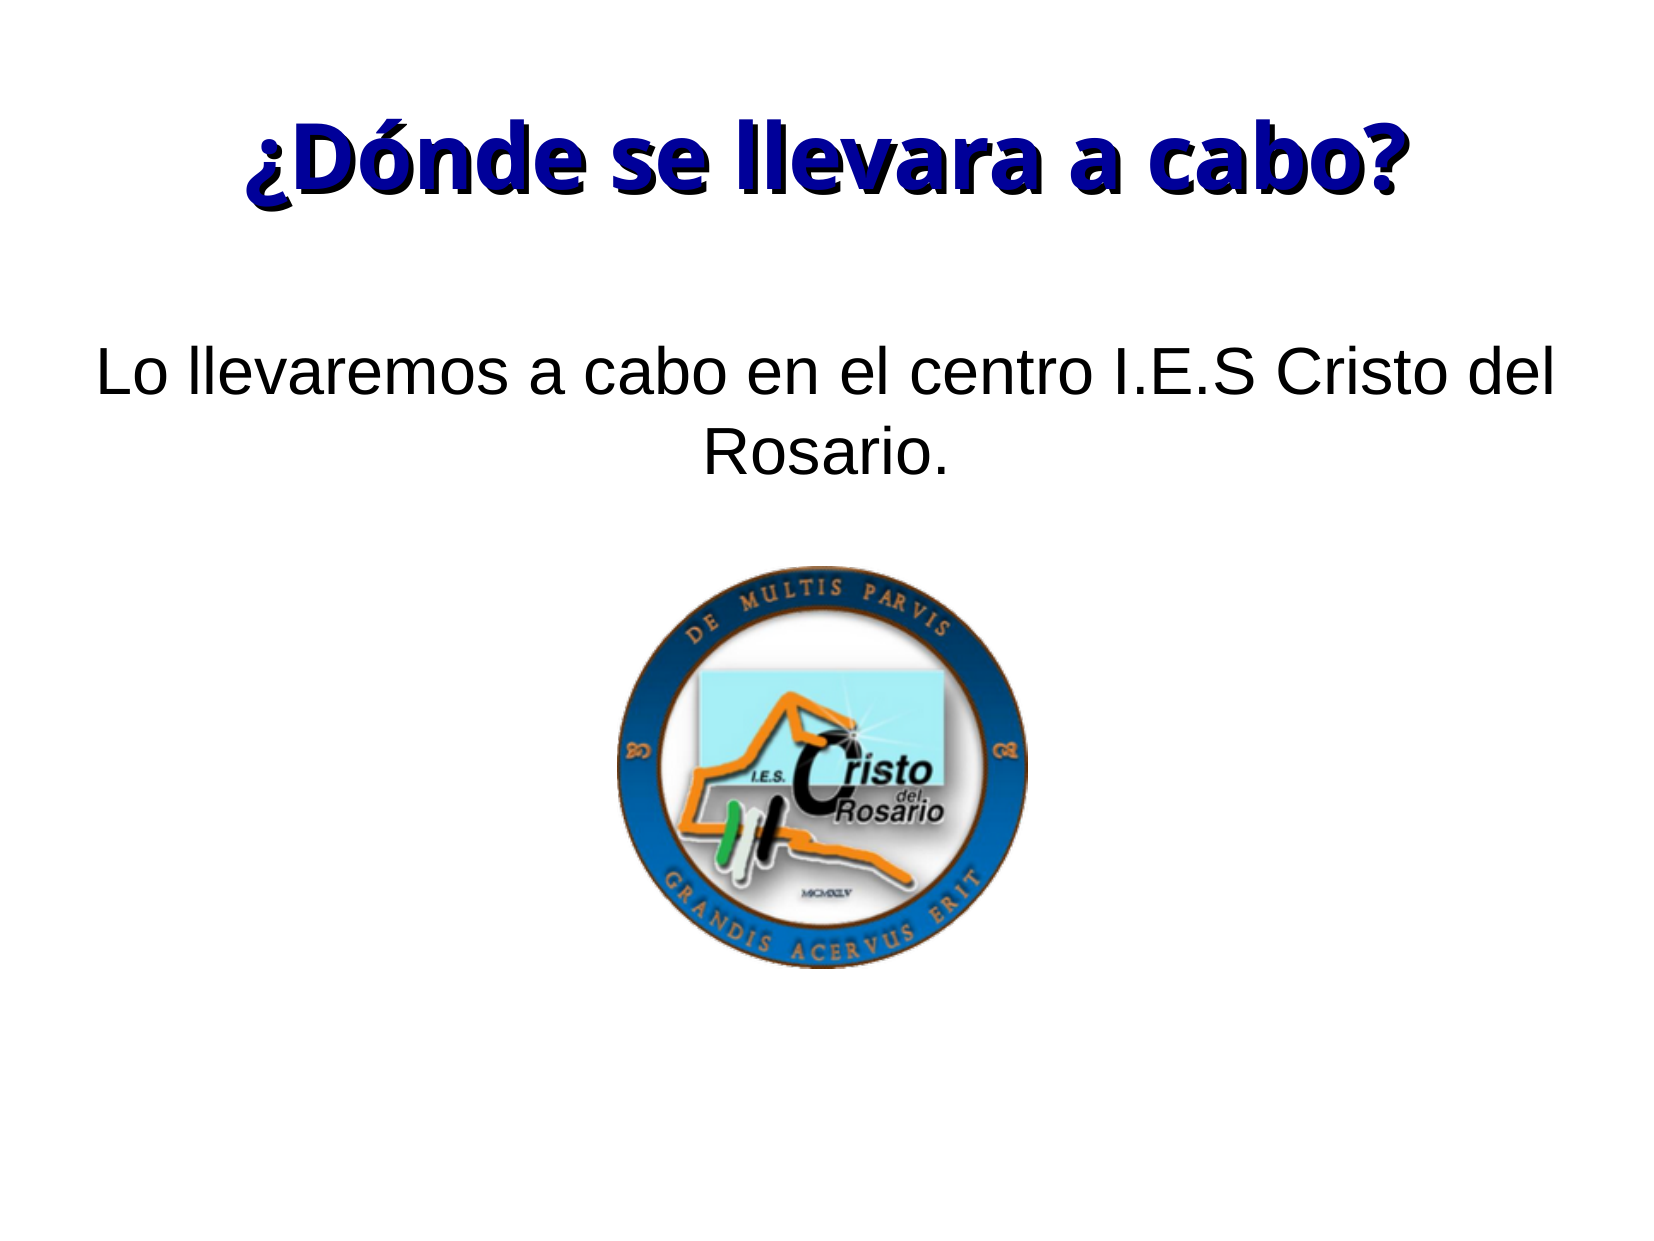

Lo llevaremos a cabo en el centro I.E.S Cristo del Rosario.
# ¿Dónde se llevara a cabo?